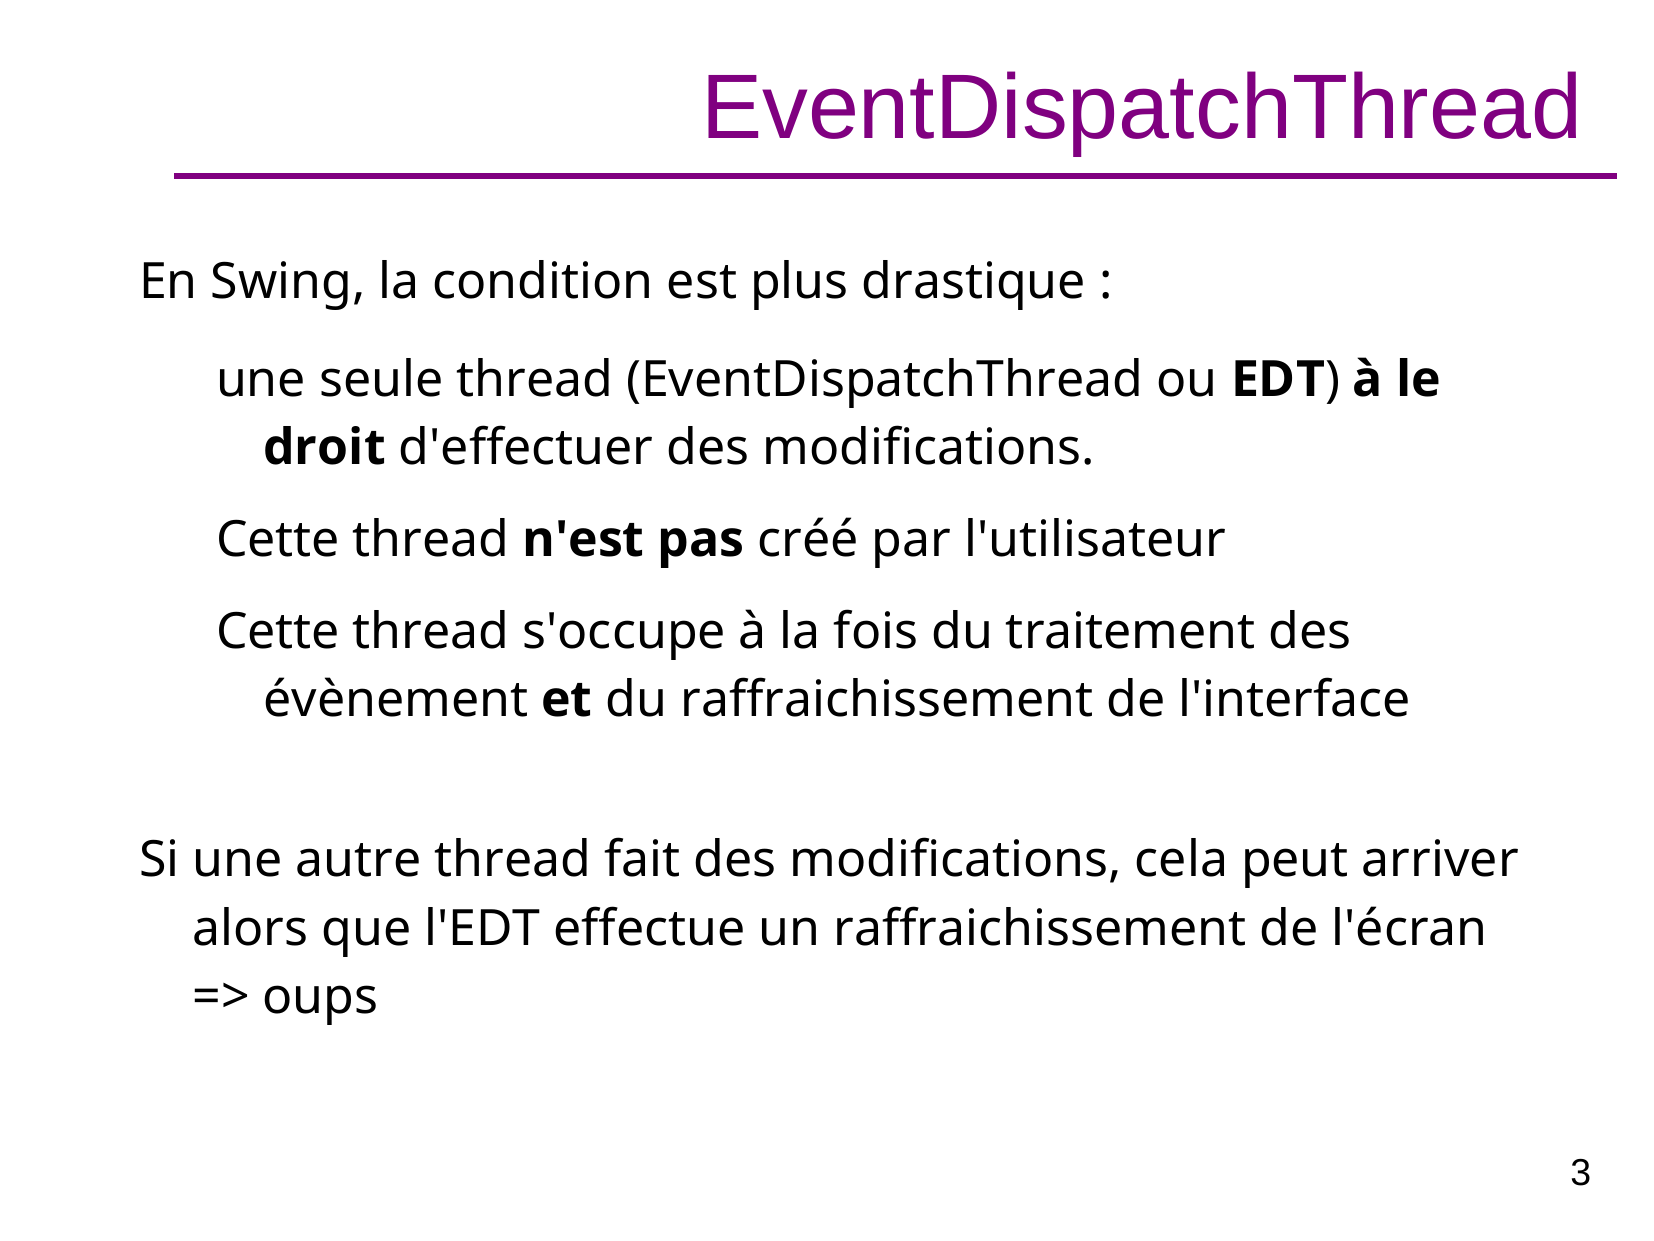

# EventDispatchThread
En Swing, la condition est plus drastique :
une seule thread (EventDispatchThread ou EDT) à le droit d'effectuer des modifications.
Cette thread n'est pas créé par l'utilisateur
Cette thread s'occupe à la fois du traitement des évènement et du raffraichissement de l'interface
Si une autre thread fait des modifications, cela peut arriver alors que l'EDT effectue un raffraichissement de l'écran => oups